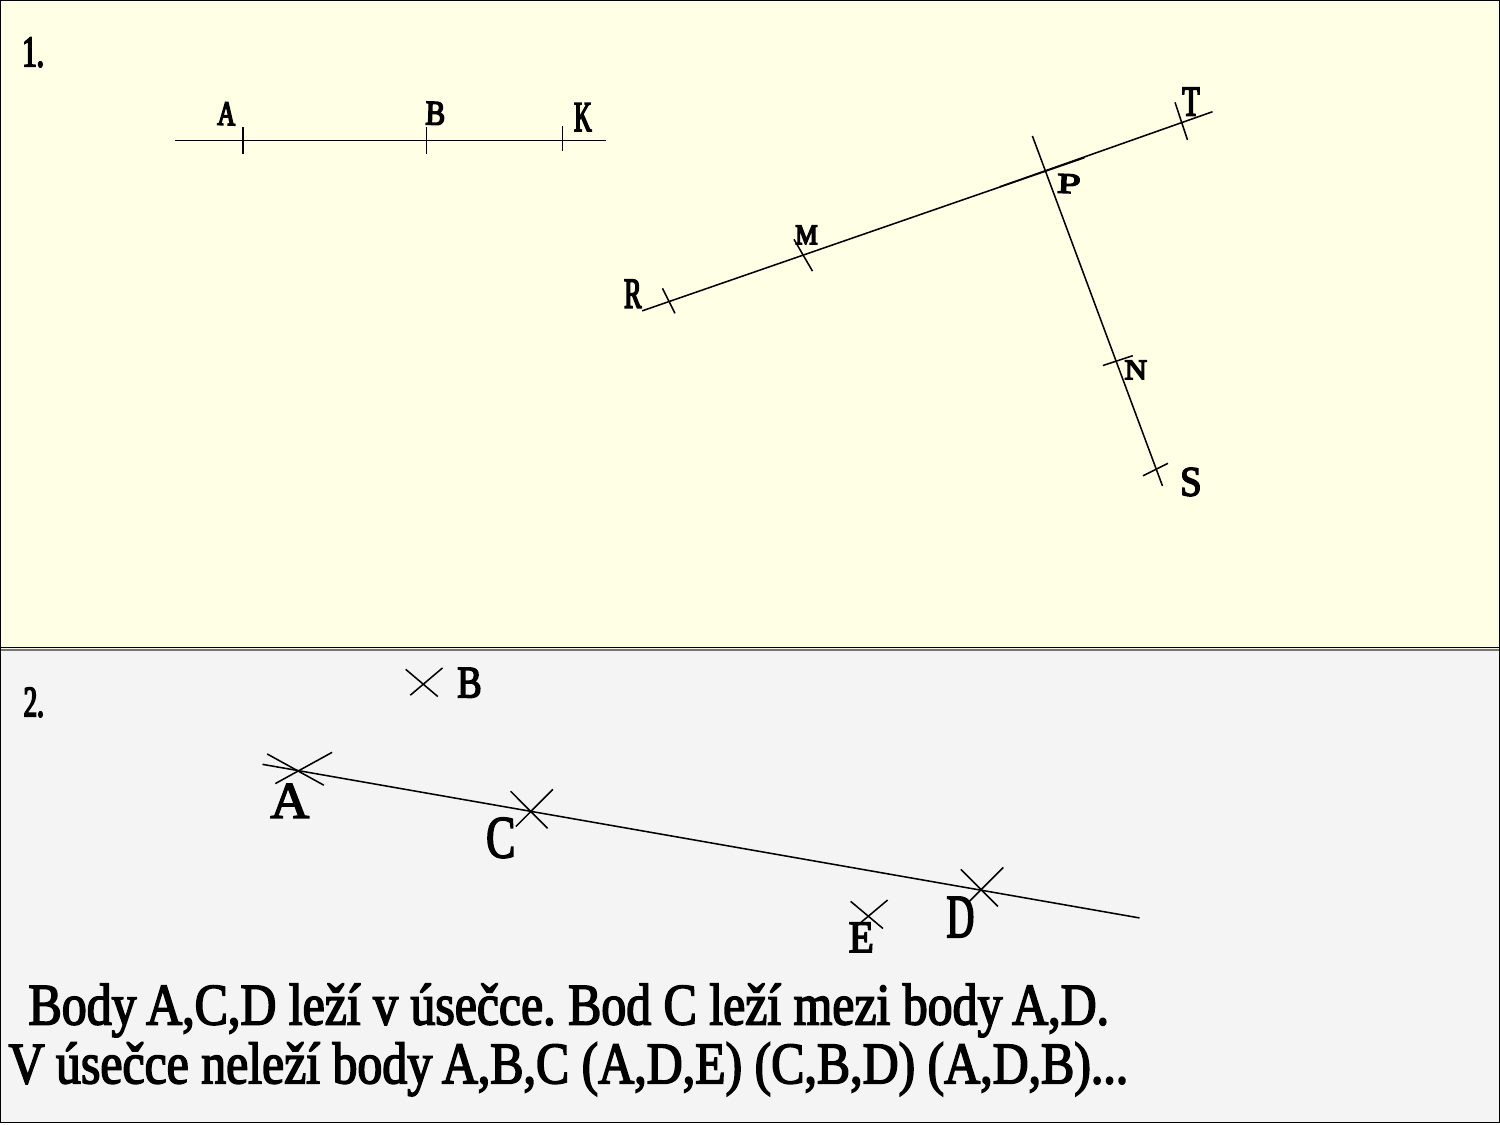

# Tři body leží, neleží v úsečce
1.
T
B
A
P
N
M
K
R
S
B
A
C
D
E
2.
Body A,C,D leží v úsečce. Bod C leží mezi body A,D.
V úsečce neleží body A,B,C (A,D,E) (C,B,D) (A,D,B)...